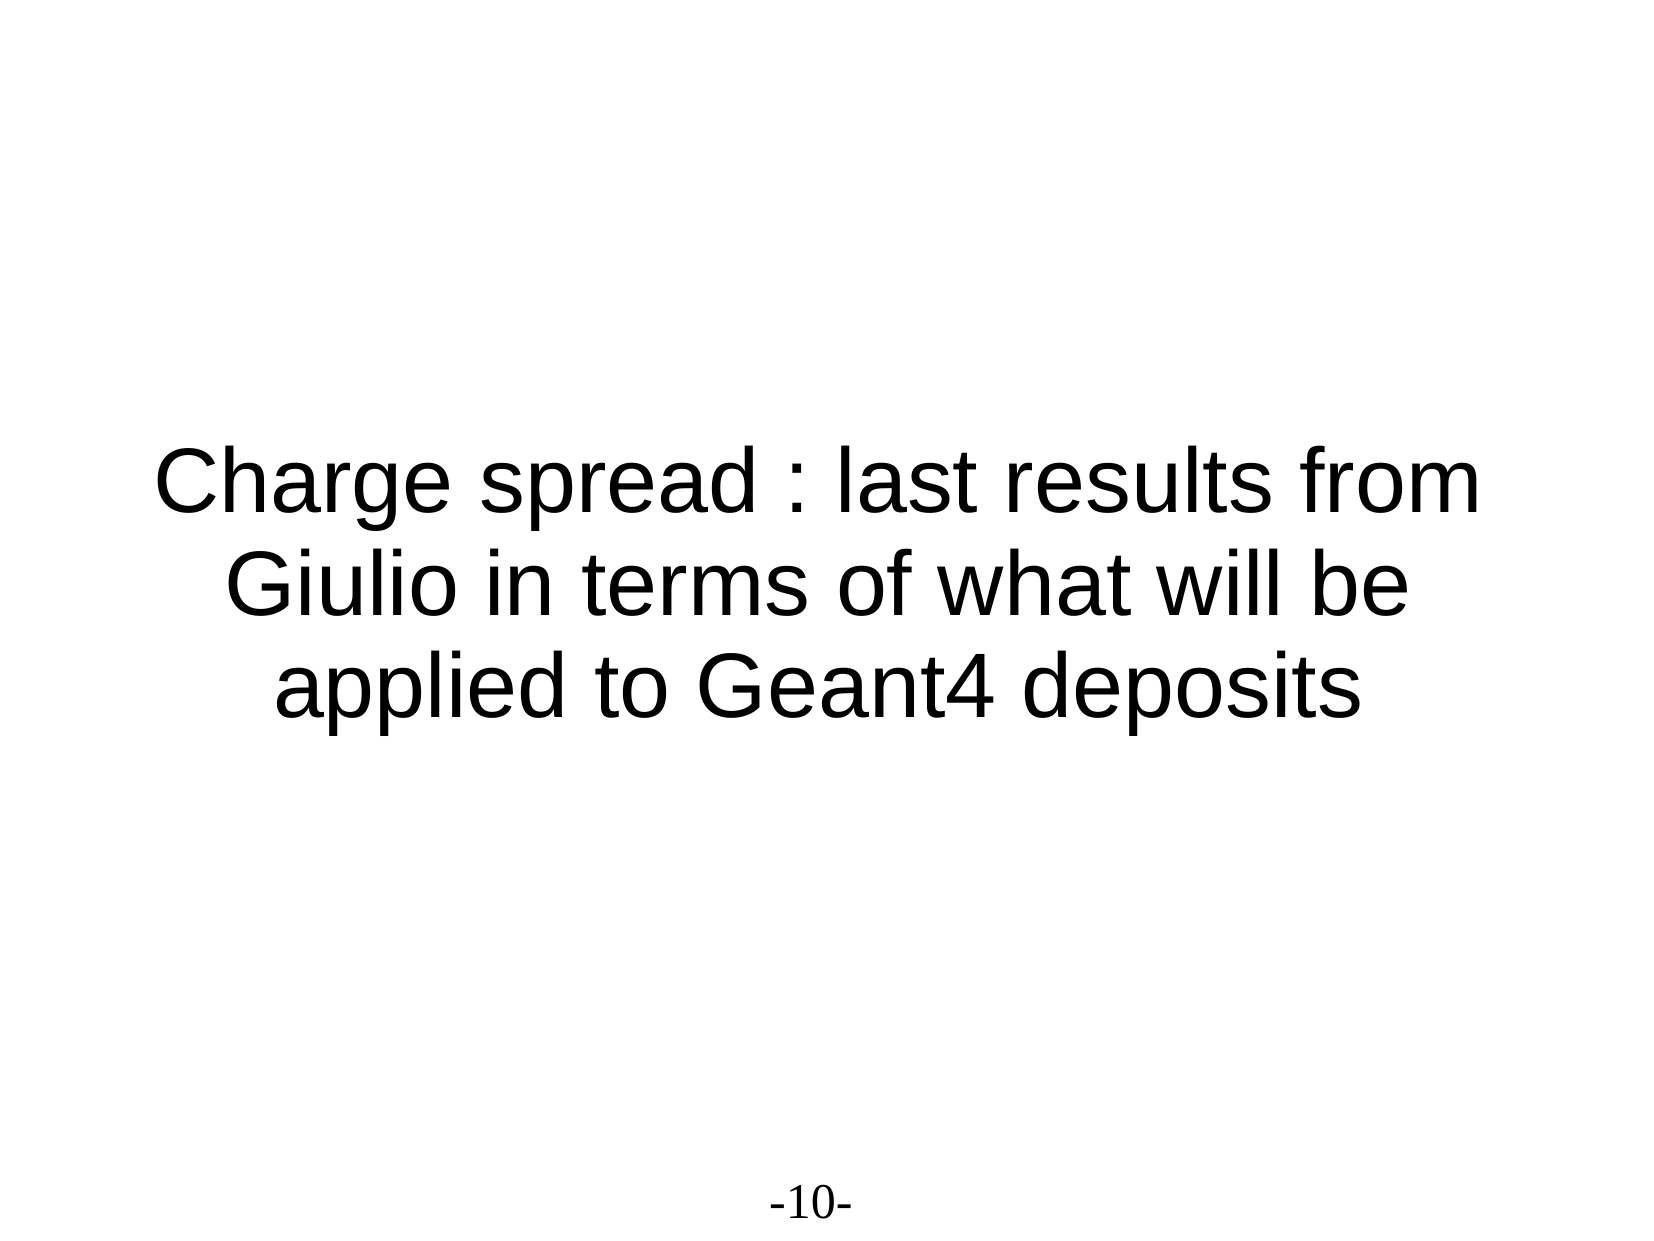

# Charge spread : last results from Giulio in terms of what will be applied to Geant4 deposits
10